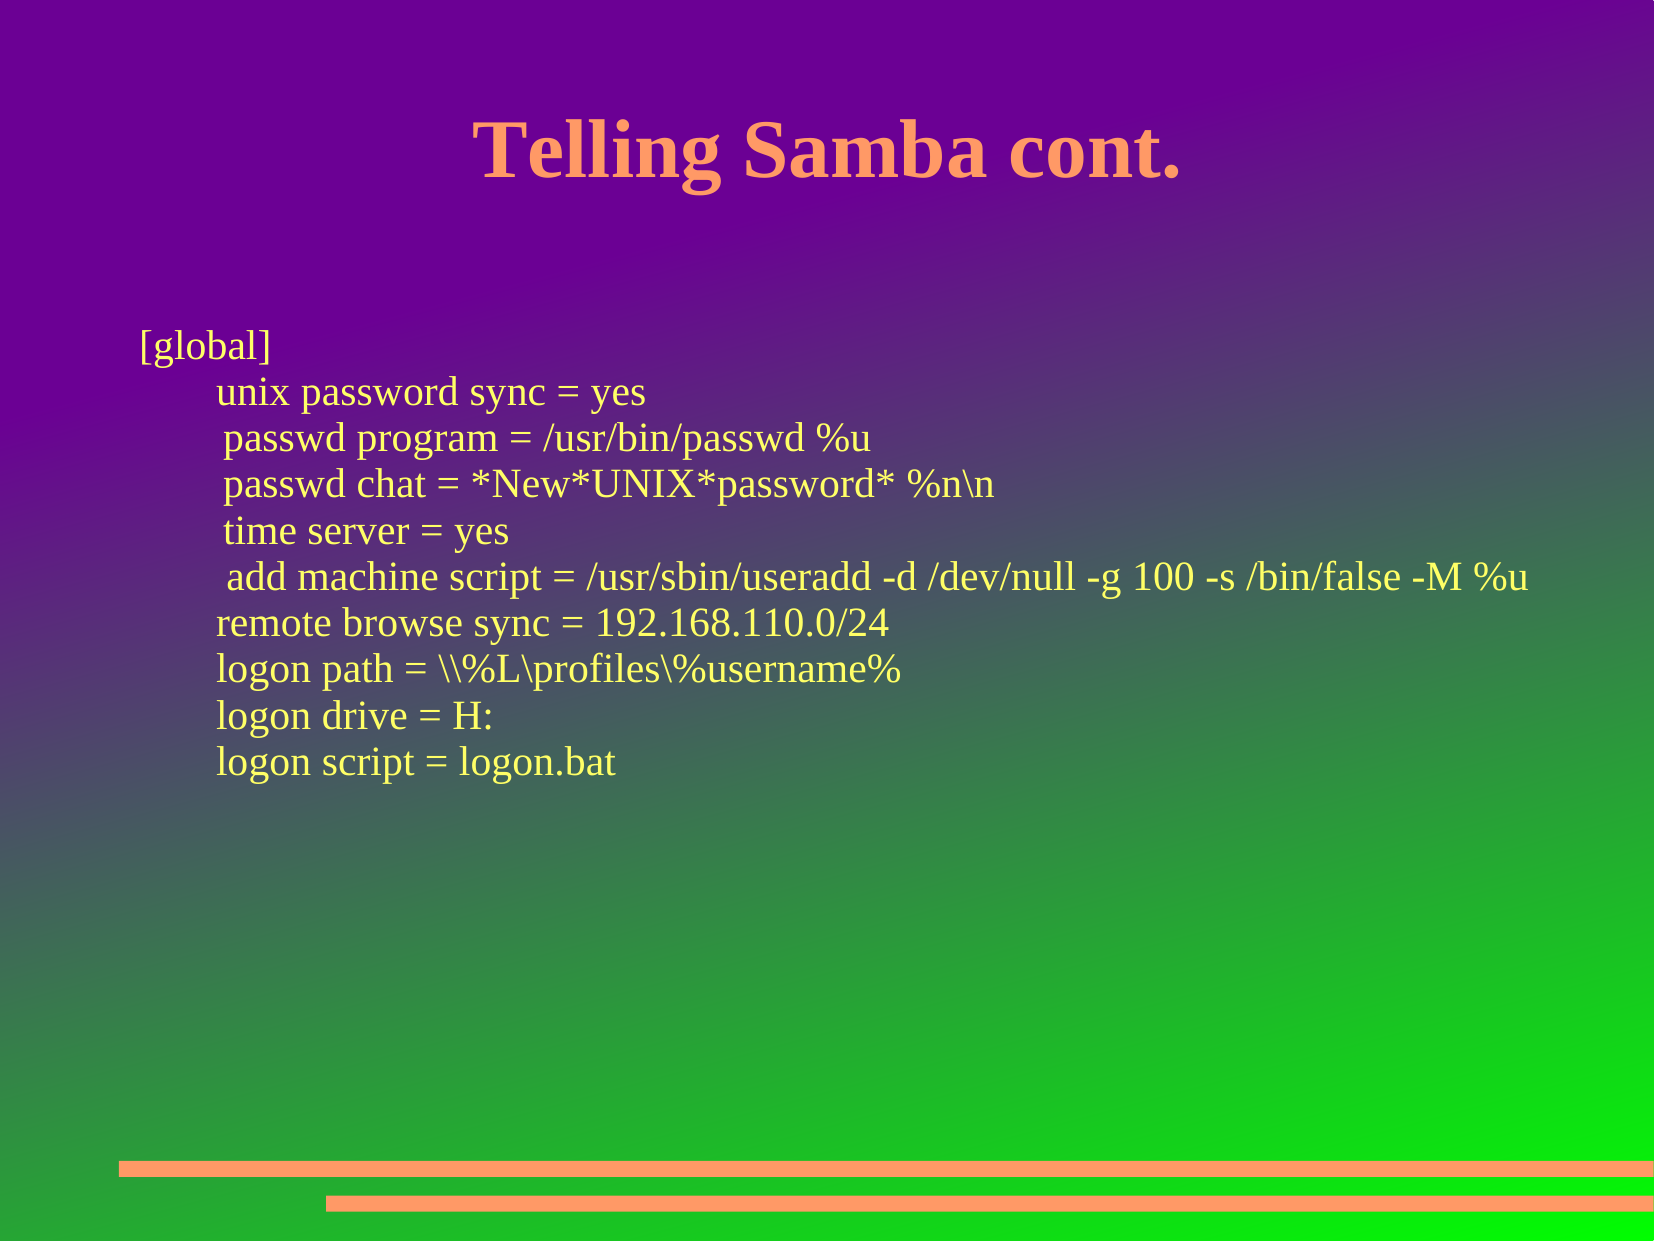

# Telling Samba cont.
[global]
unix password sync = yes
 passwd program = /usr/bin/passwd %u
 passwd chat = *New*UNIX*password* %n\n
 time server = yes
 add machine script = /usr/sbin/useradd -d /dev/null -g 100 -s /bin/false -M %u
remote browse sync = 192.168.110.0/24
logon path = \\%L\profiles\%username%
logon drive = H:
logon script = logon.bat